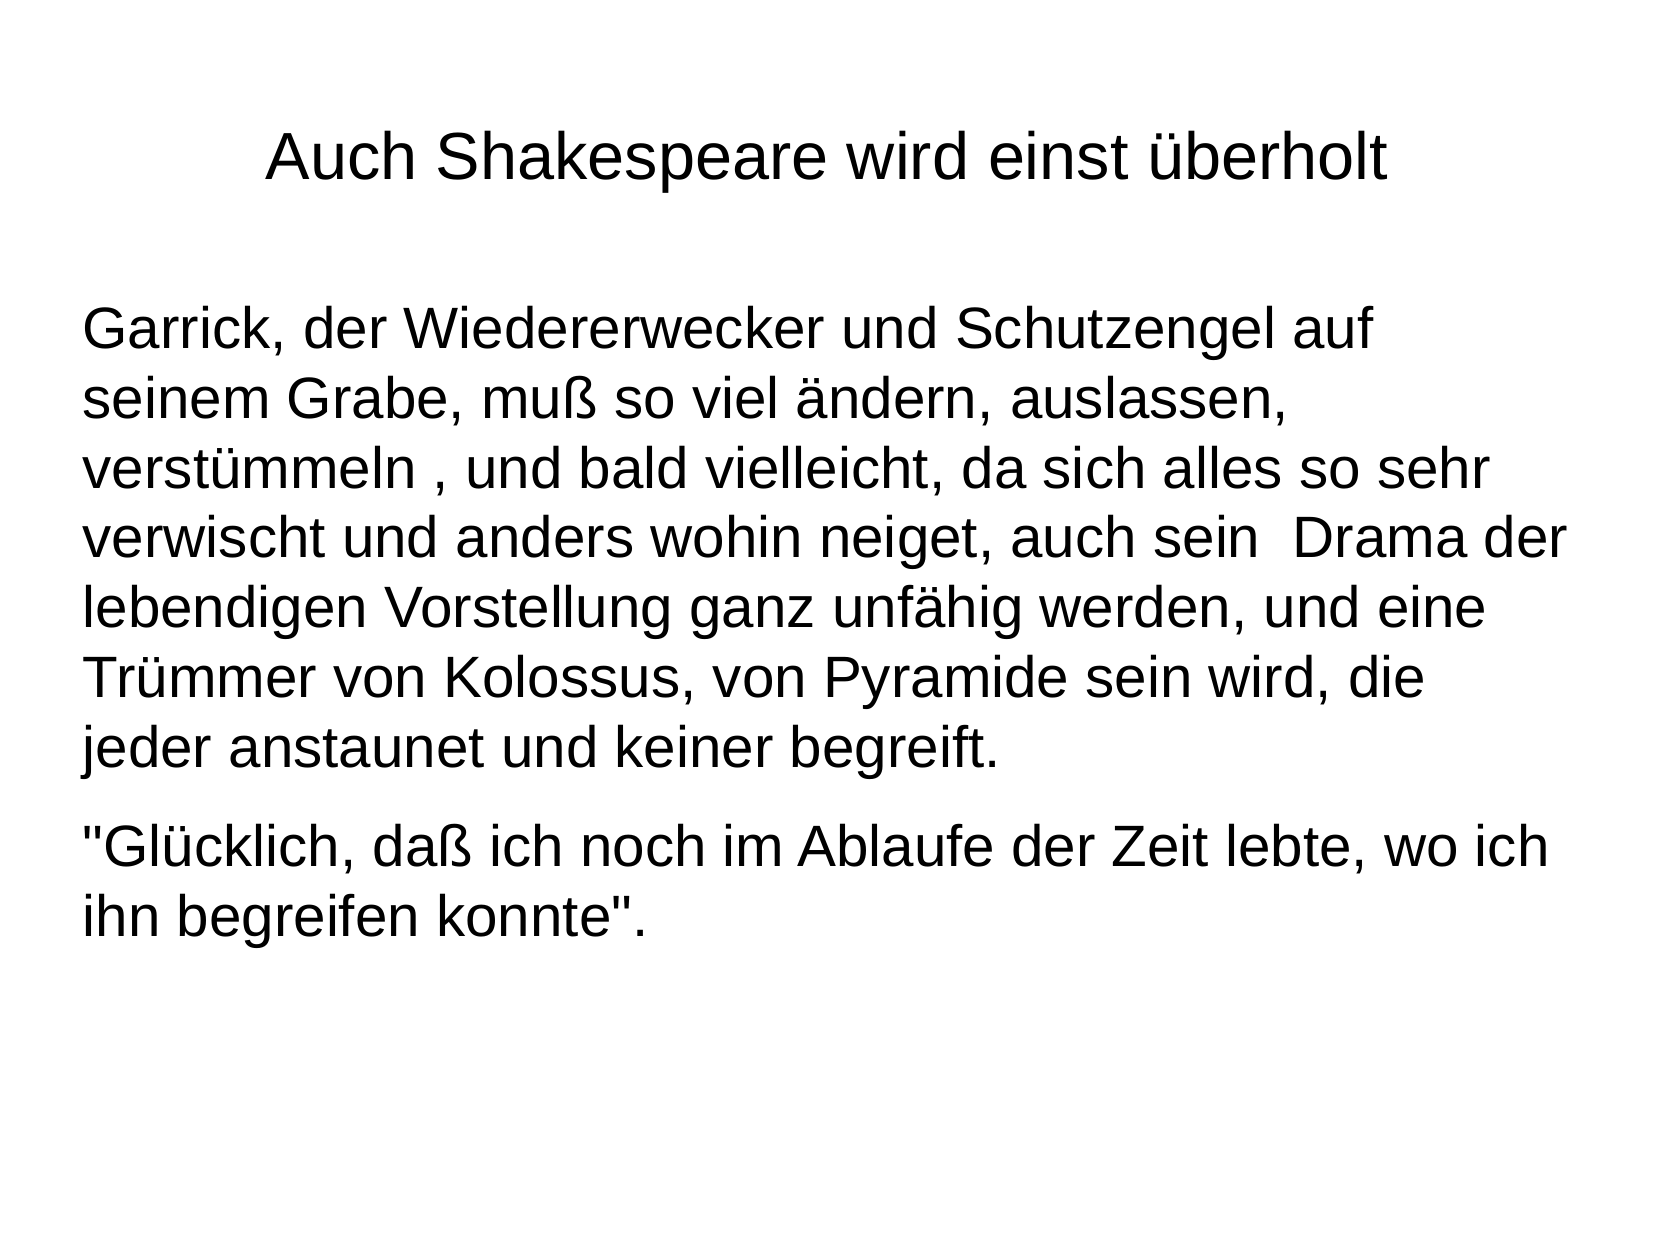

# Auch Shakespeare wird einst überholt
Garrick, der Wiedererwecker und Schutzengel auf seinem Grabe, muß so viel ändern, auslassen, verstümmeln , und bald vielleicht, da sich alles so sehr verwischt und anders wohin neiget, auch sein Drama der lebendigen Vorstellung ganz unfähig werden, und eine Trümmer von Kolossus, von Pyramide sein wird, die jeder anstaunet und keiner begreift.
"Glücklich, daß ich noch im Ablaufe der Zeit lebte, wo ich ihn begreifen konnte".